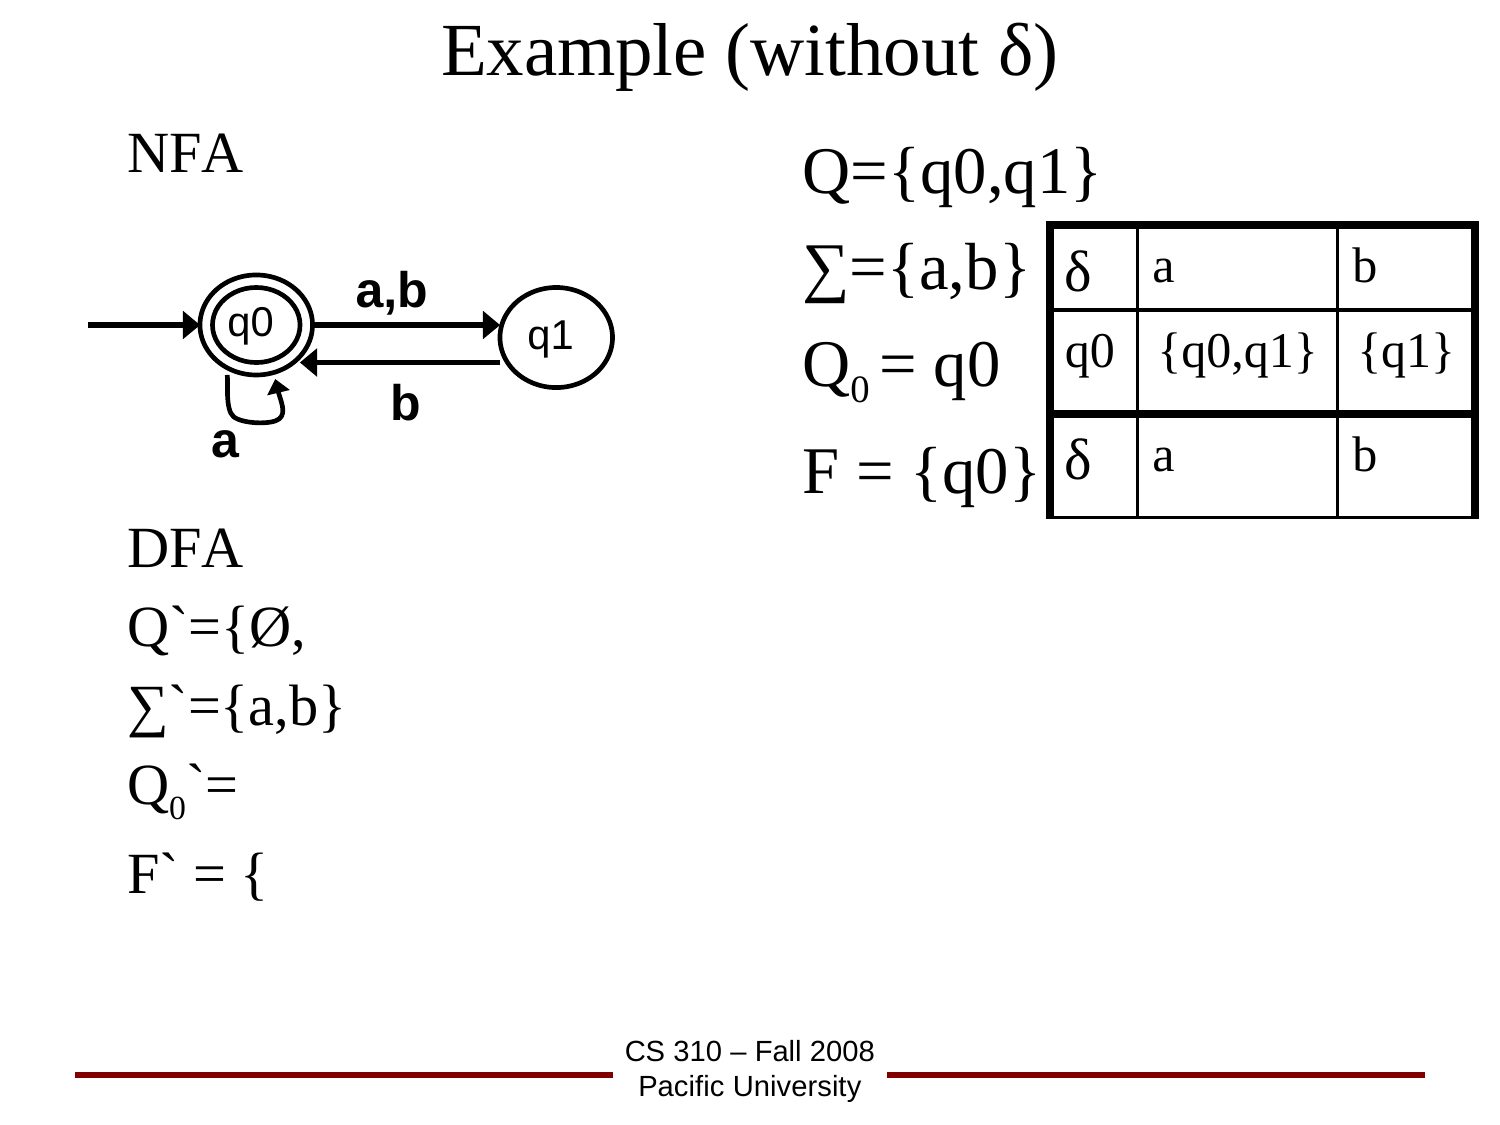

# Example (without δ)
NFA
DFA
Q`={Ø,
∑`={a,b}
Q0`=
F` = {
Q={q0,q1}
∑={a,b}
Q0 = q0
F = {q0}
| δ | a | b |
| --- | --- | --- |
| q0 | {q0,q1} | {q1} |
| δ | a | b |
a,b
q0
q1
b
a